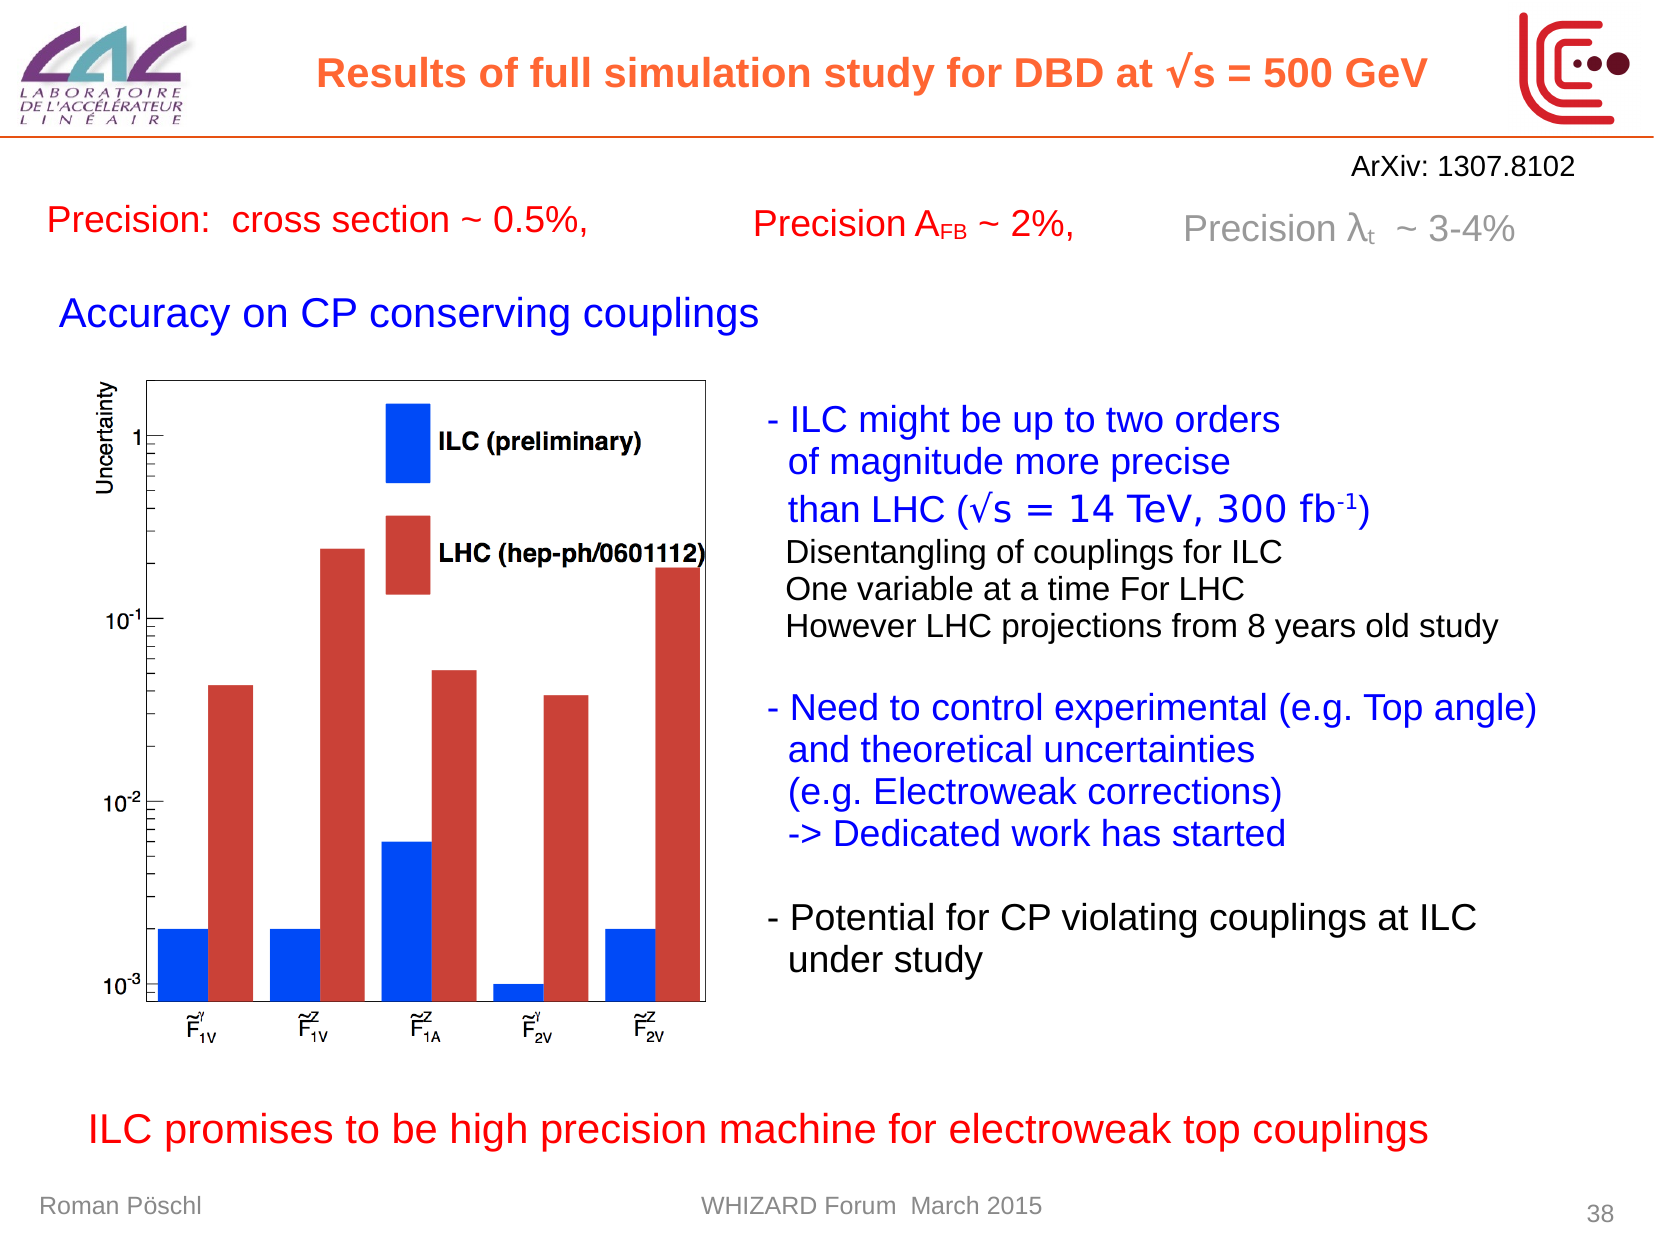

# Results of full simulation study for DBD at √s = 500 GeV
ArXiv: 1307.8102
Precision: cross section ~ 0.5%,
Precision λt ~ 3-4%
Precision AFB ~ 2%,
Accuracy on CP conserving couplings
- ILC might be up to two orders
 of magnitude more precise
 than LHC (√s = 14 TeV, 300 fb-1)
 Disentangling of couplings for ILC
 One variable at a time For LHC
 However LHC projections from 8 years old study
- Need to control experimental (e.g. Top angle)
 and theoretical uncertainties
 (e.g. Electroweak corrections)
 -> Dedicated work has started
- Potential for CP violating couplings at ILC
 under study
ILC promises to be high precision machine for electroweak top couplings